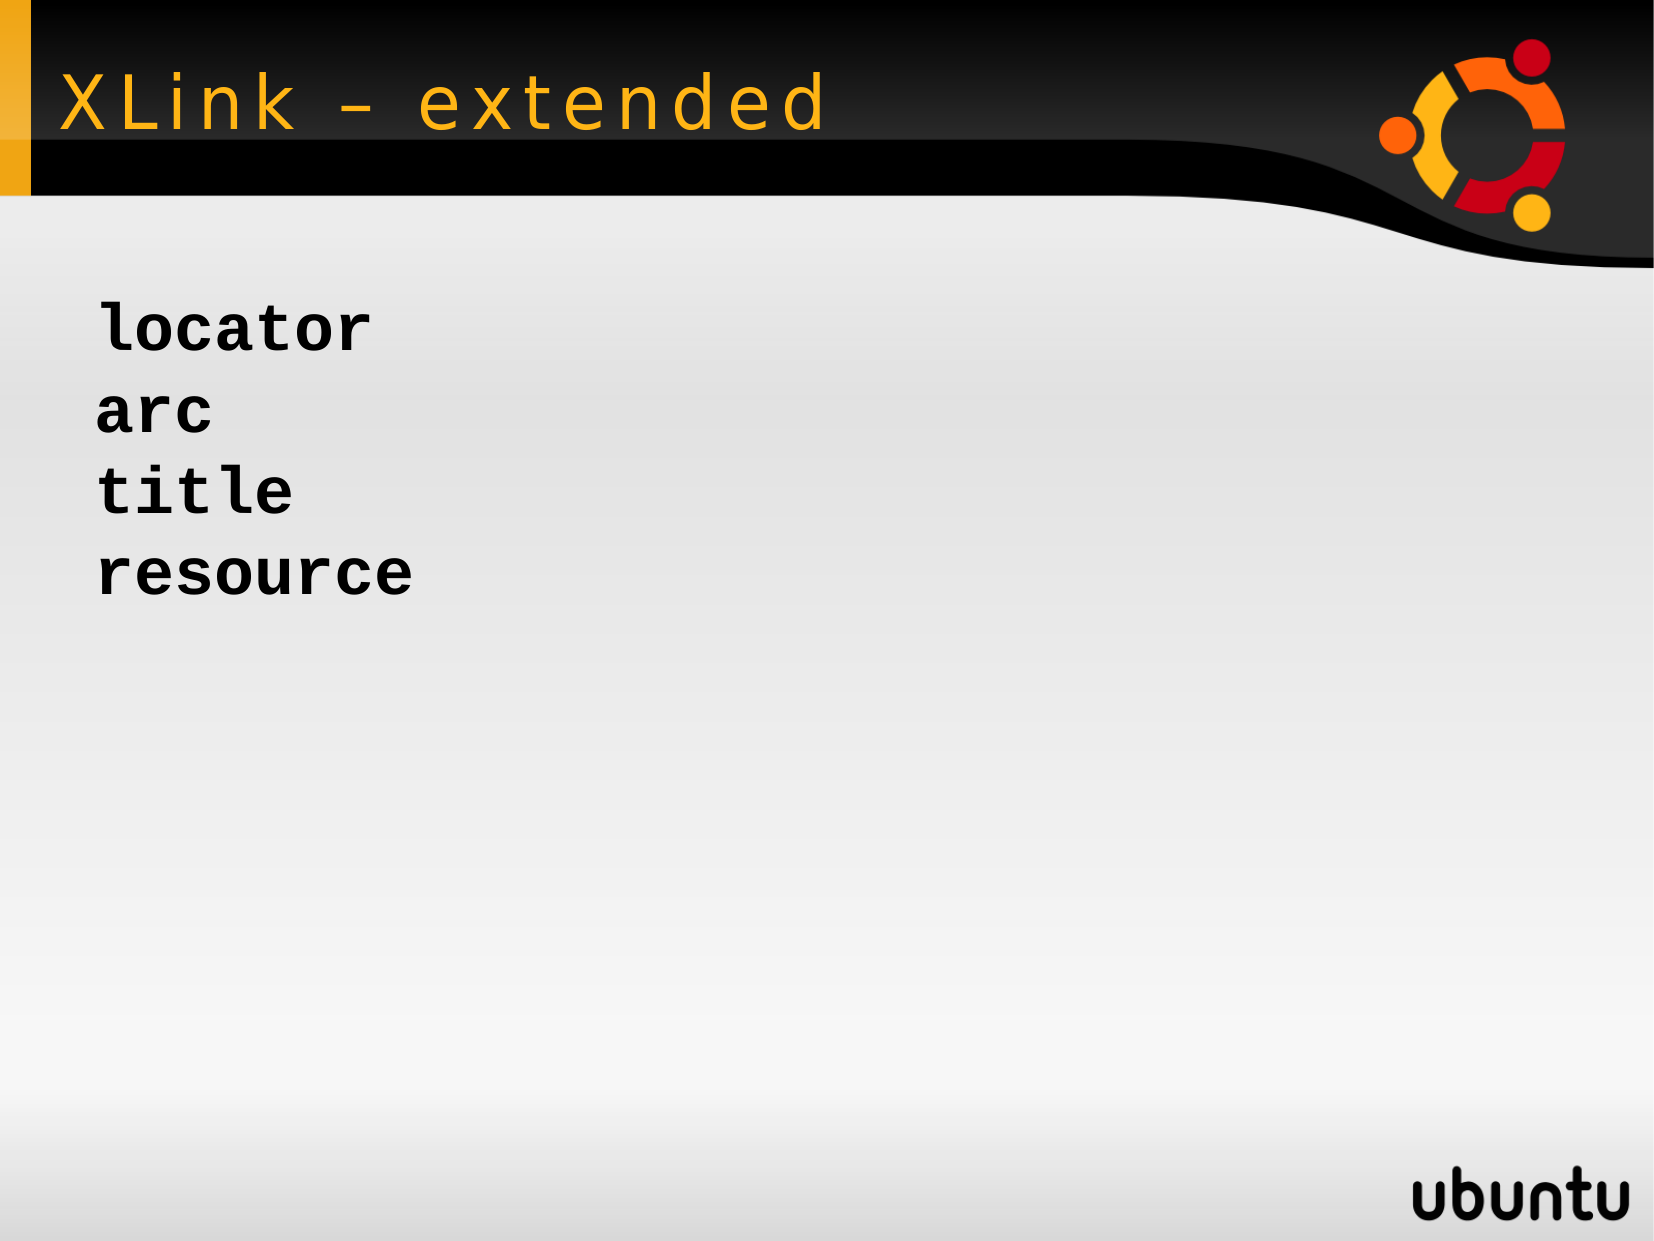

# XLink – extended
locator
arc
title
resource